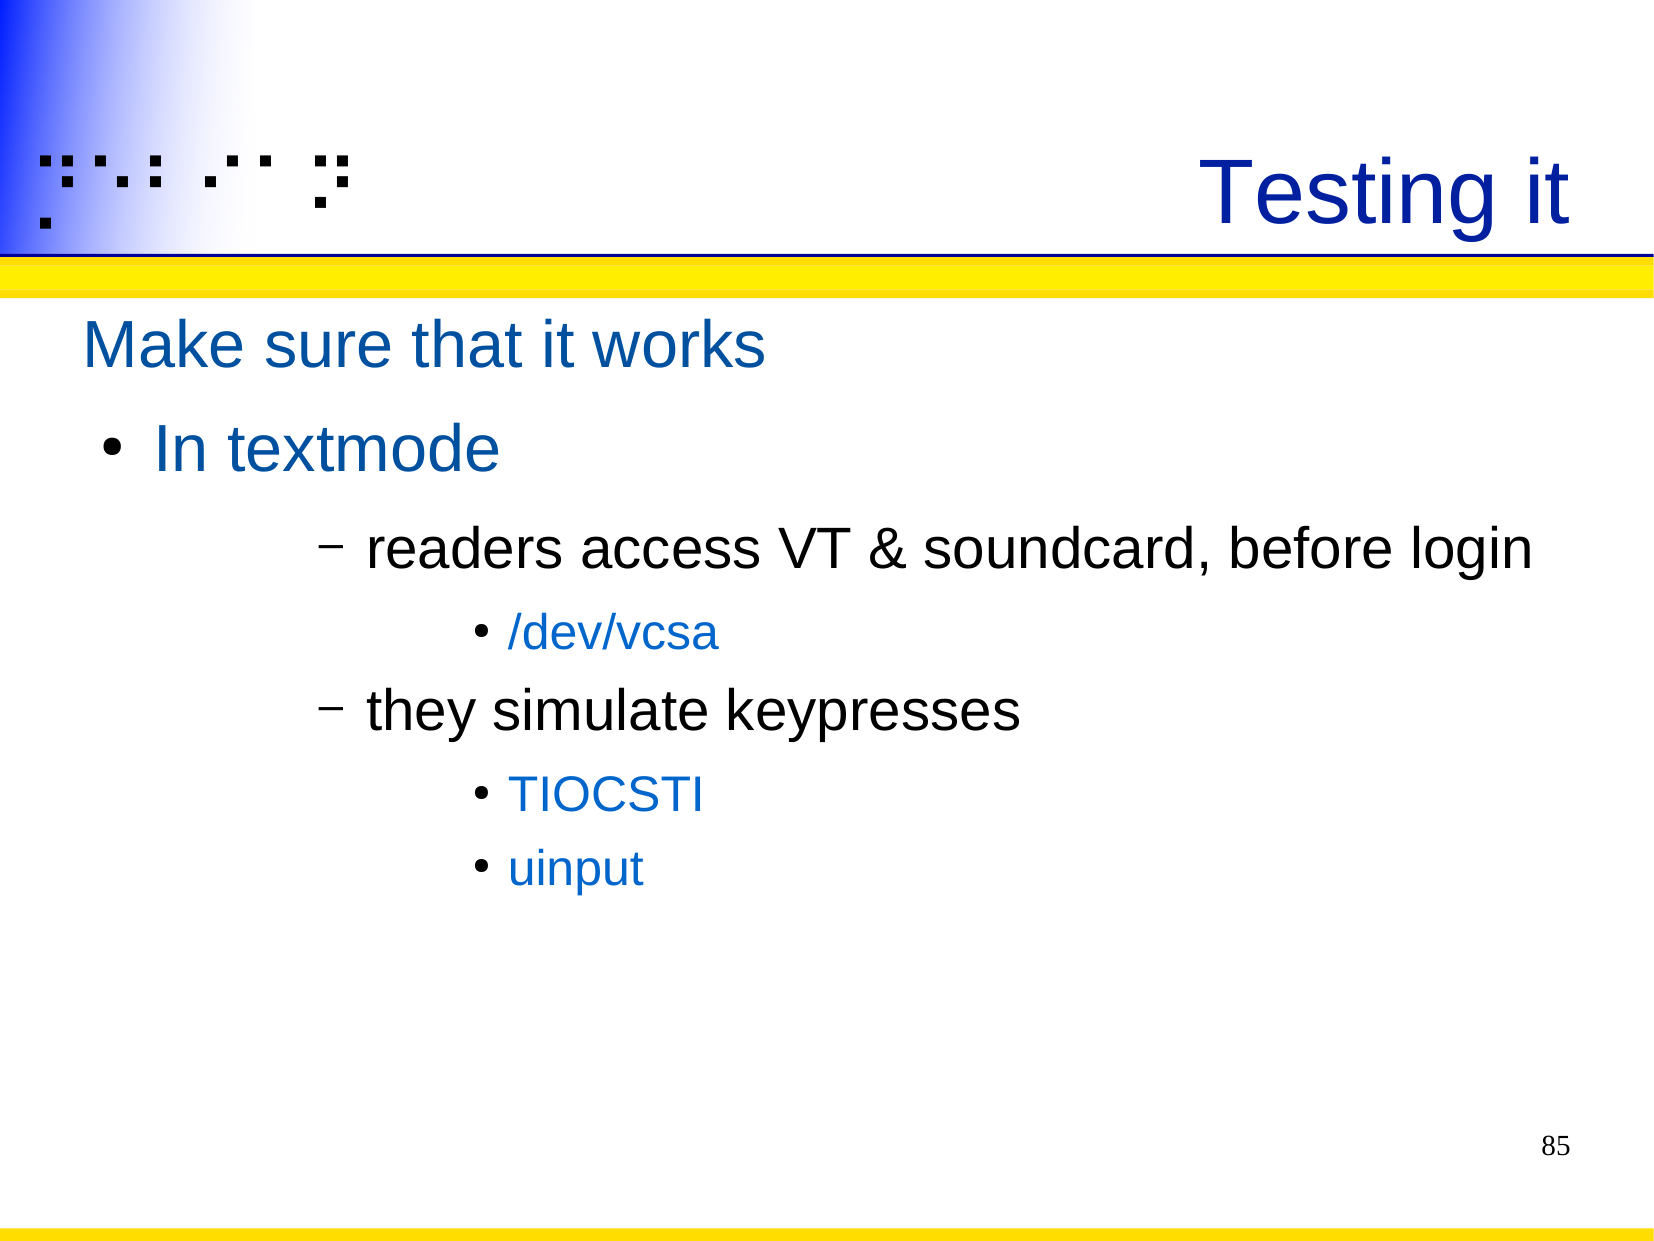

# Testing it
Make sure that it works
In textmode
readers access VT & soundcard, before login
/dev/vcsa
they simulate keypresses
TIOCSTI
uinput
85